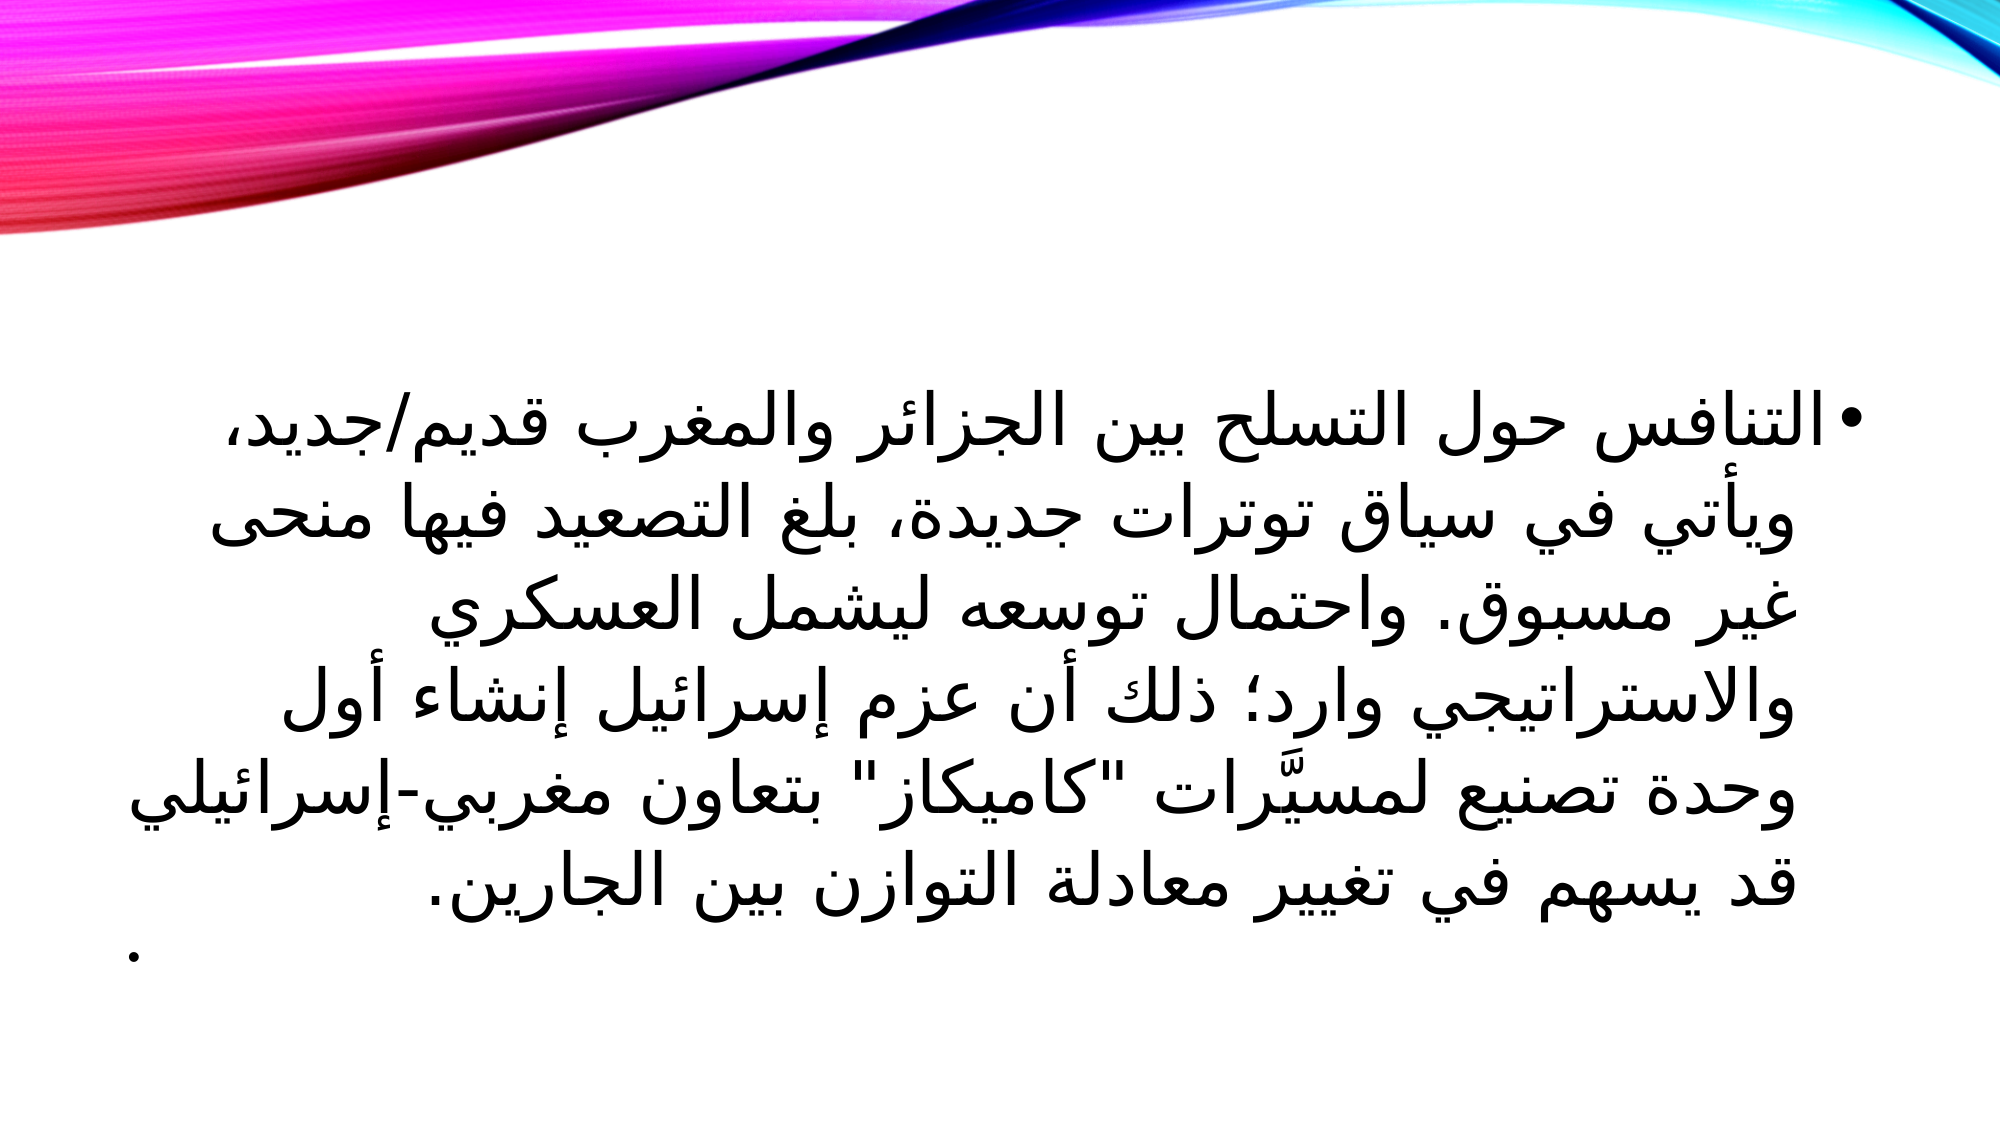

# التنافس حول التسلح بين الجزائر والمغرب قديم/جديد، ويأتي في سياق توترات جديدة، بلغ التصعيد فيها منحى غير مسبوق. واحتمال توسعه ليشمل العسكري والاستراتيجي وارد؛ ذلك أن عزم إسرائيل إنشاء أول وحدة تصنيع لمسيَّرات "كاميكاز" بتعاون مغربي-إسرائيلي قد يسهم في تغيير معادلة التوازن بين الجارين.